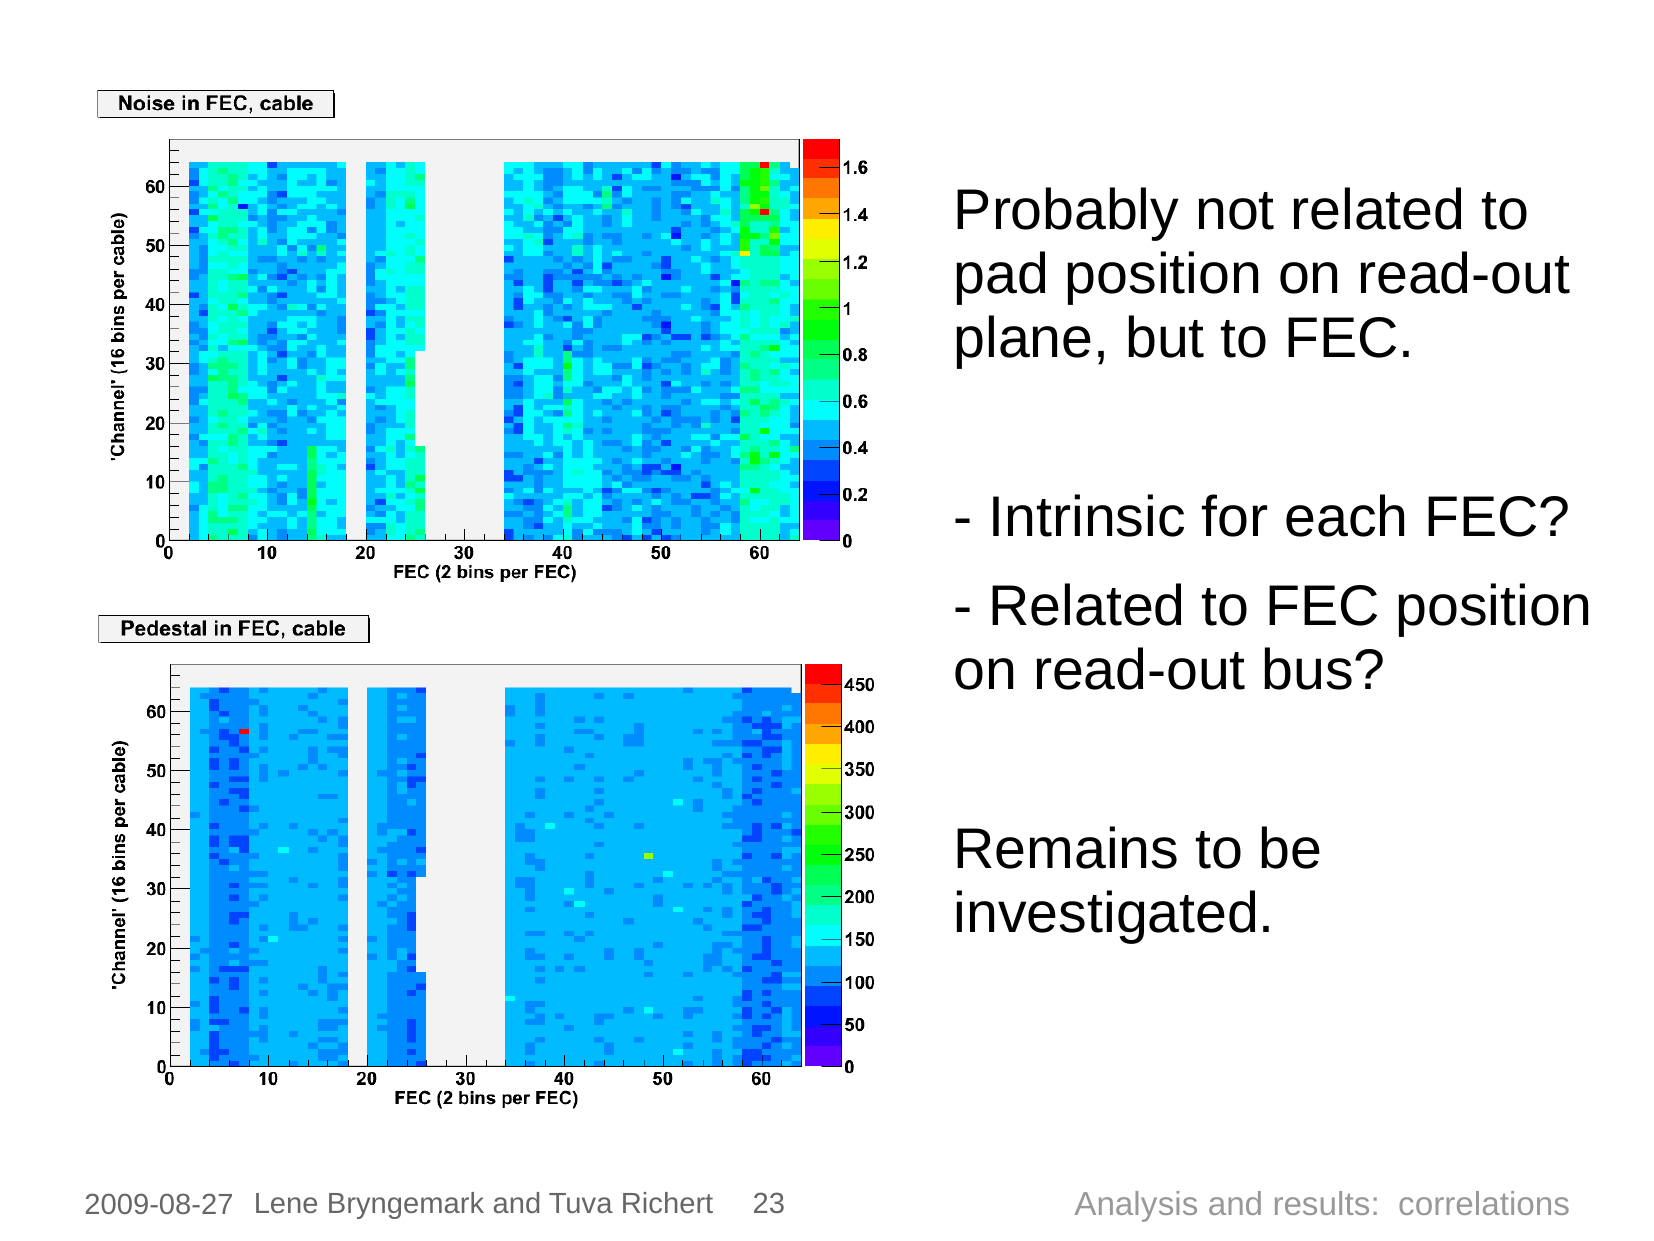

# Probably not related to pad position on read-out plane, but to FEC.
- Intrinsic for each FEC?
- Related to FEC position on read-out bus?
Remains to be investigated.
Analysis and results: correlations
Lene Bryngemark and Tuva Richert
23
2009-08-27